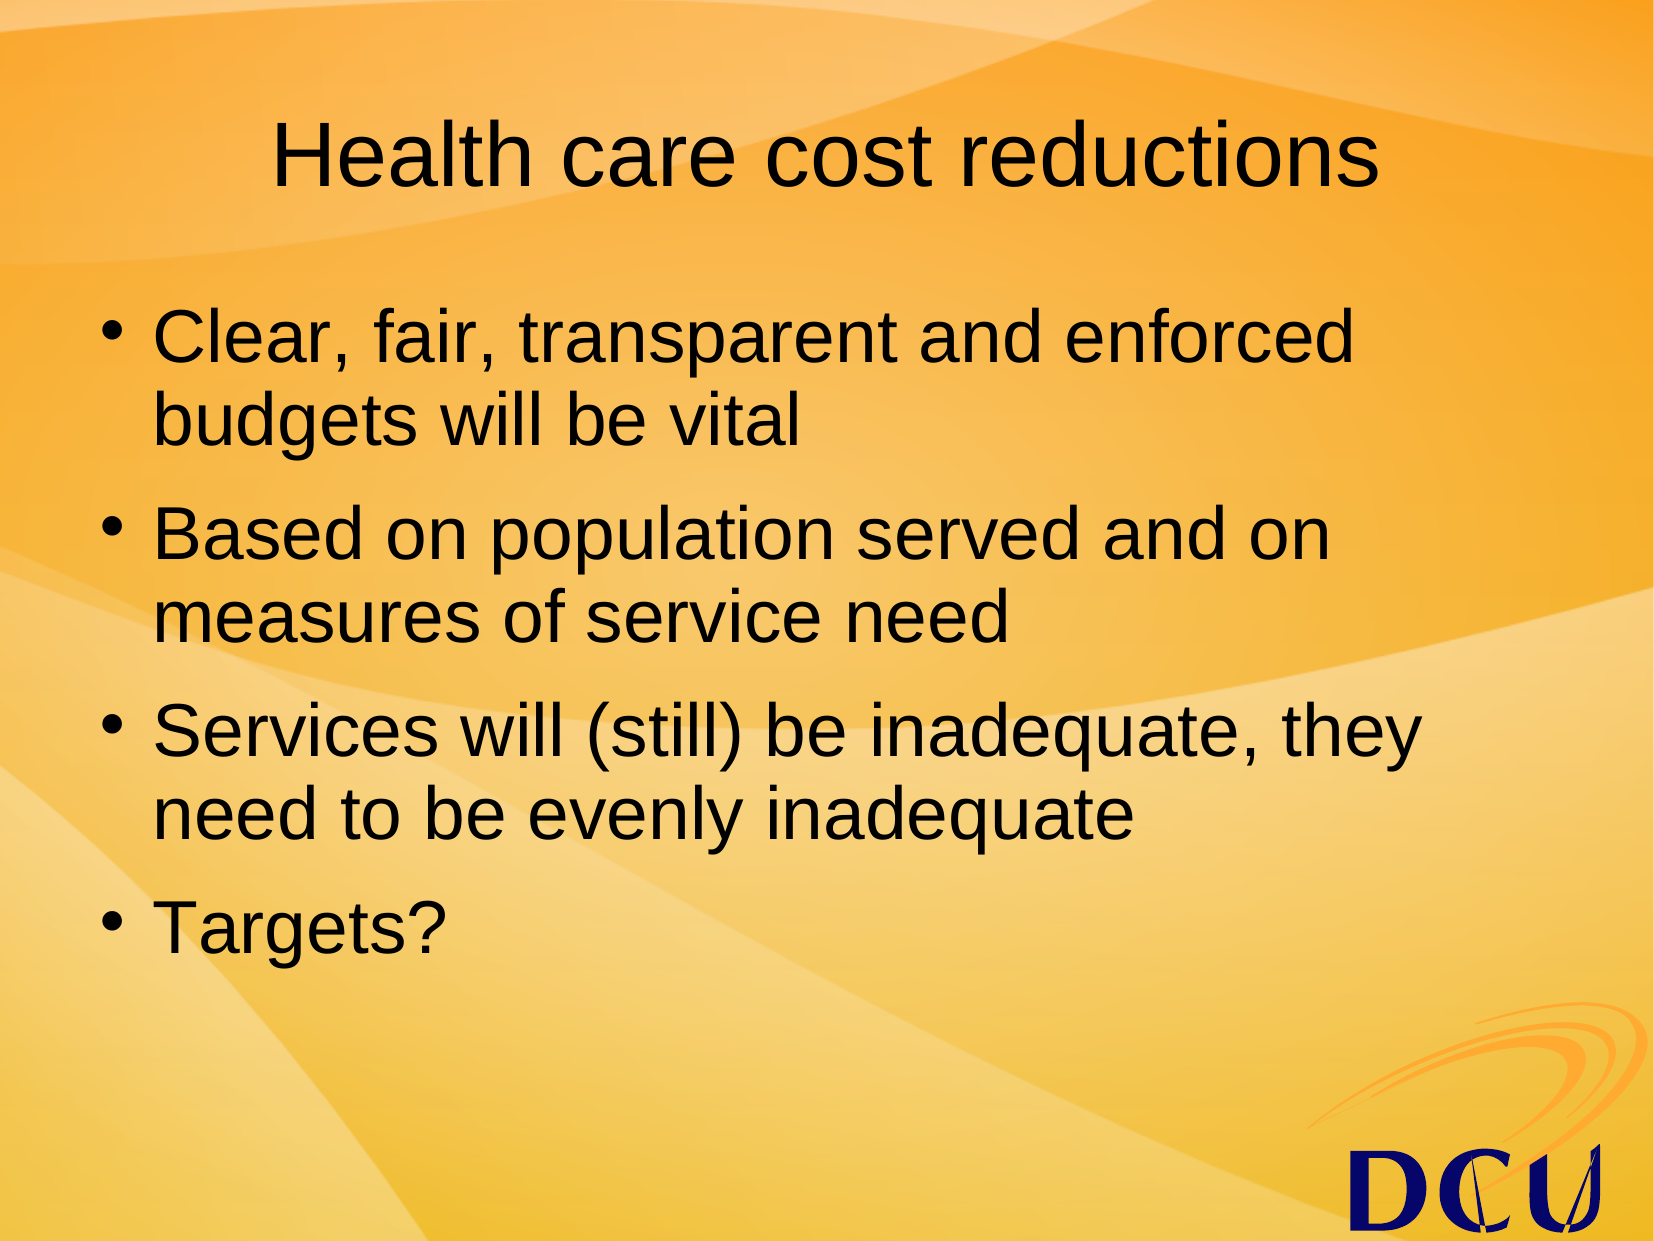

# Health care cost reductions
Clear, fair, transparent and enforced budgets will be vital
Based on population served and on measures of service need
Services will (still) be inadequate, they need to be evenly inadequate
Targets?